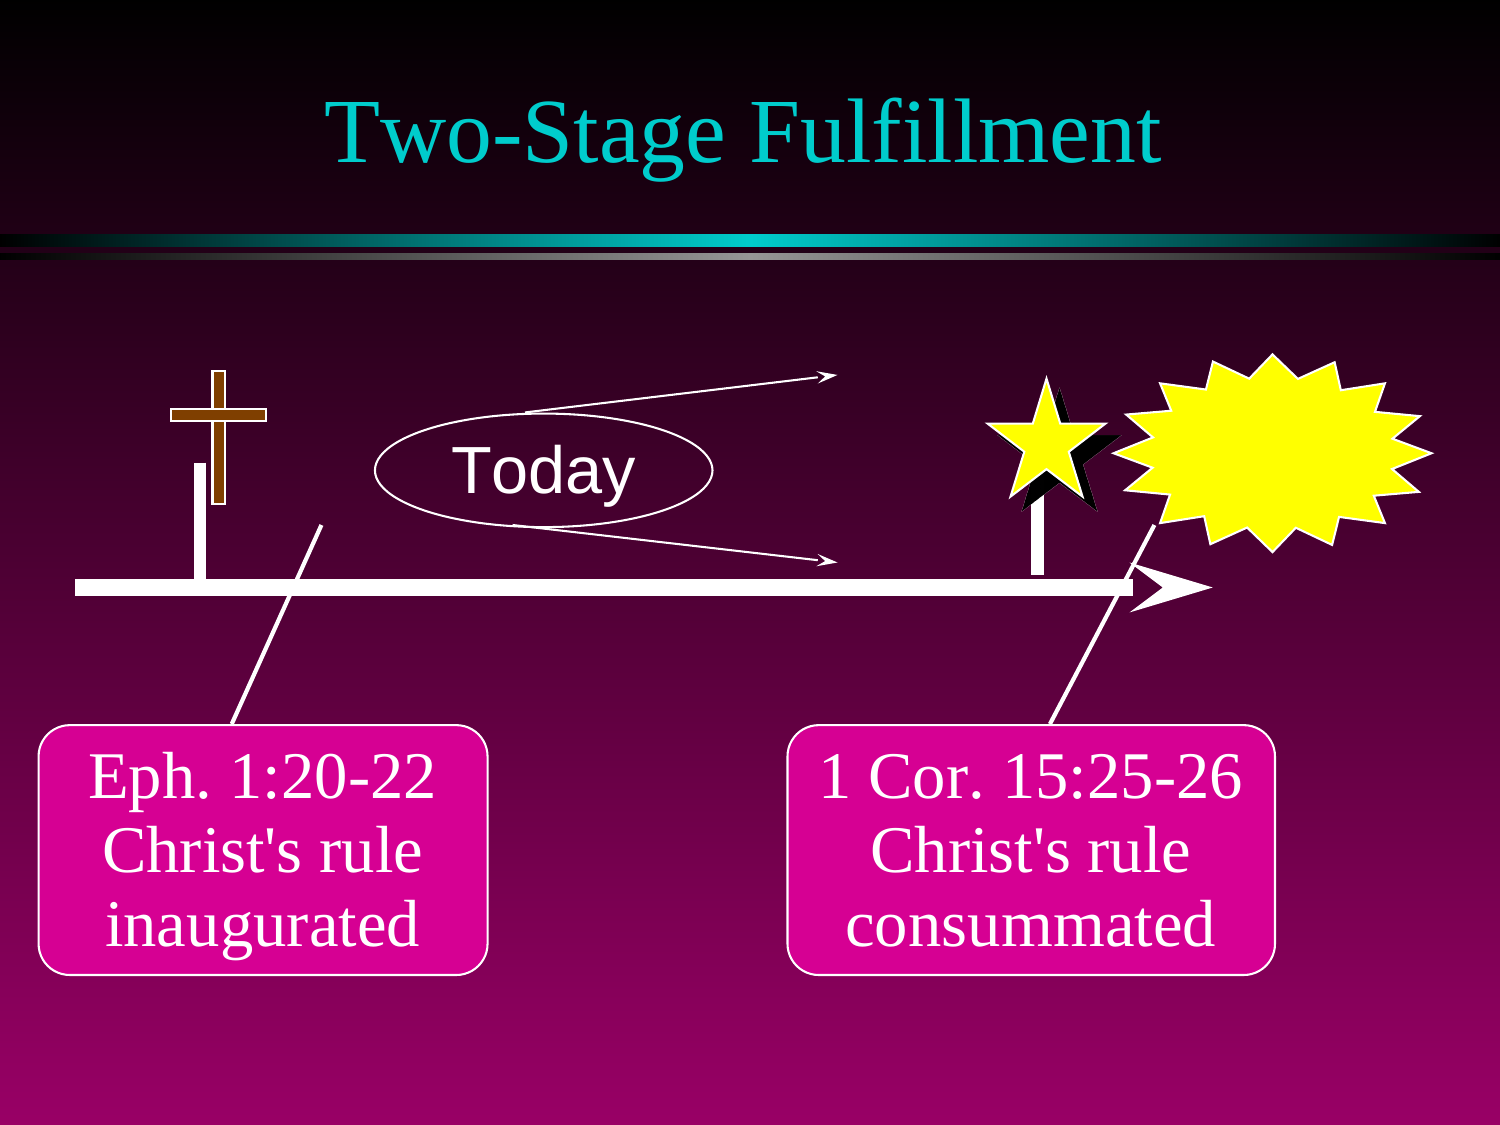

# Two-Stage Fulfillment
Today
Eph. 1:20-22
Christ's rule
inaugurated
1 Cor. 15:25-26
Christ's rule
consummated